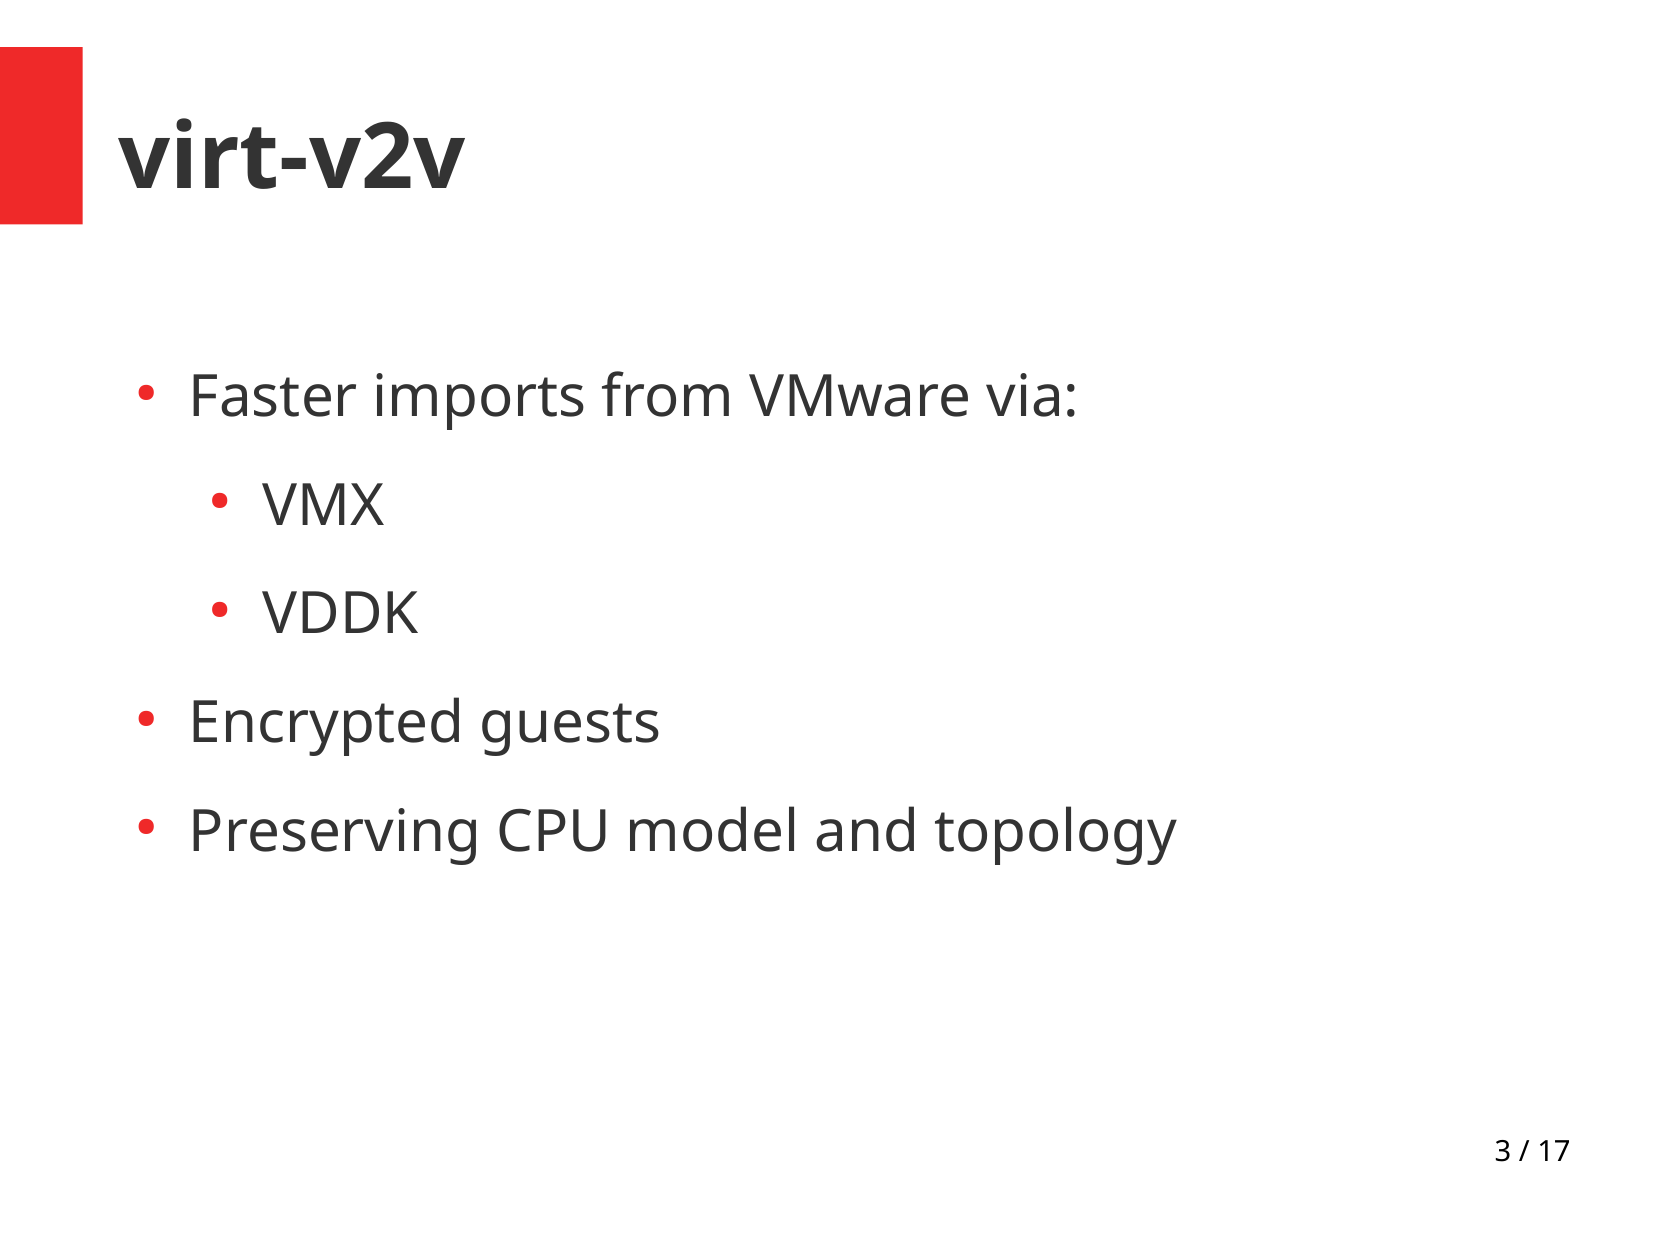

# virt-v2v
Faster imports from VMware via:
VMX
VDDK
Encrypted guests
Preserving CPU model and topology
3